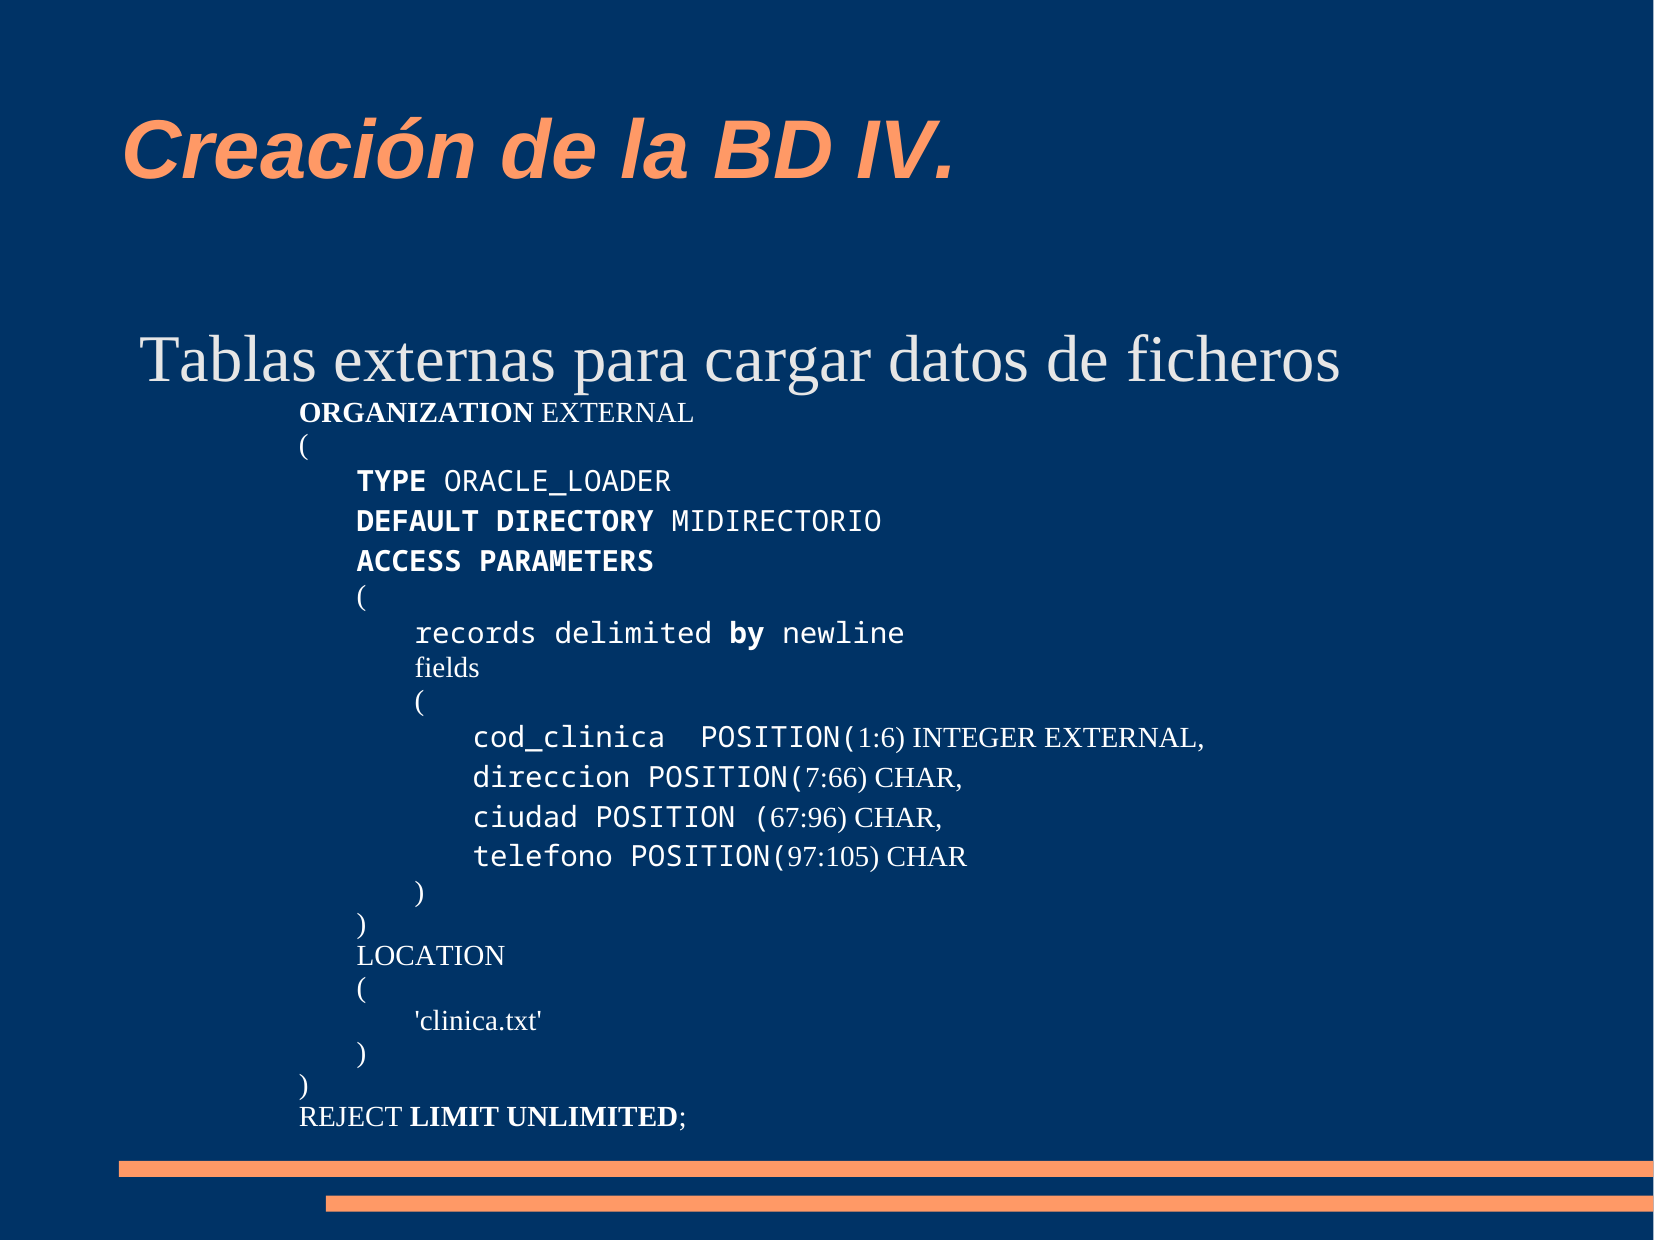

# Creación de la BD IV.
Tablas externas para cargar datos de ficheros
ORGANIZATION EXTERNAL
(
 TYPE ORACLE_LOADER
 DEFAULT DIRECTORY MIDIRECTORIO
 ACCESS PARAMETERS
 (
 records delimited by newline
 fields
 (
 cod_clinica POSITION(1:6) INTEGER EXTERNAL,
 direccion POSITION(7:66) CHAR,
 ciudad POSITION (67:96) CHAR,
 telefono POSITION(97:105) CHAR
 )
 )
 LOCATION
 (
 'clinica.txt'
 )
)
REJECT LIMIT UNLIMITED;